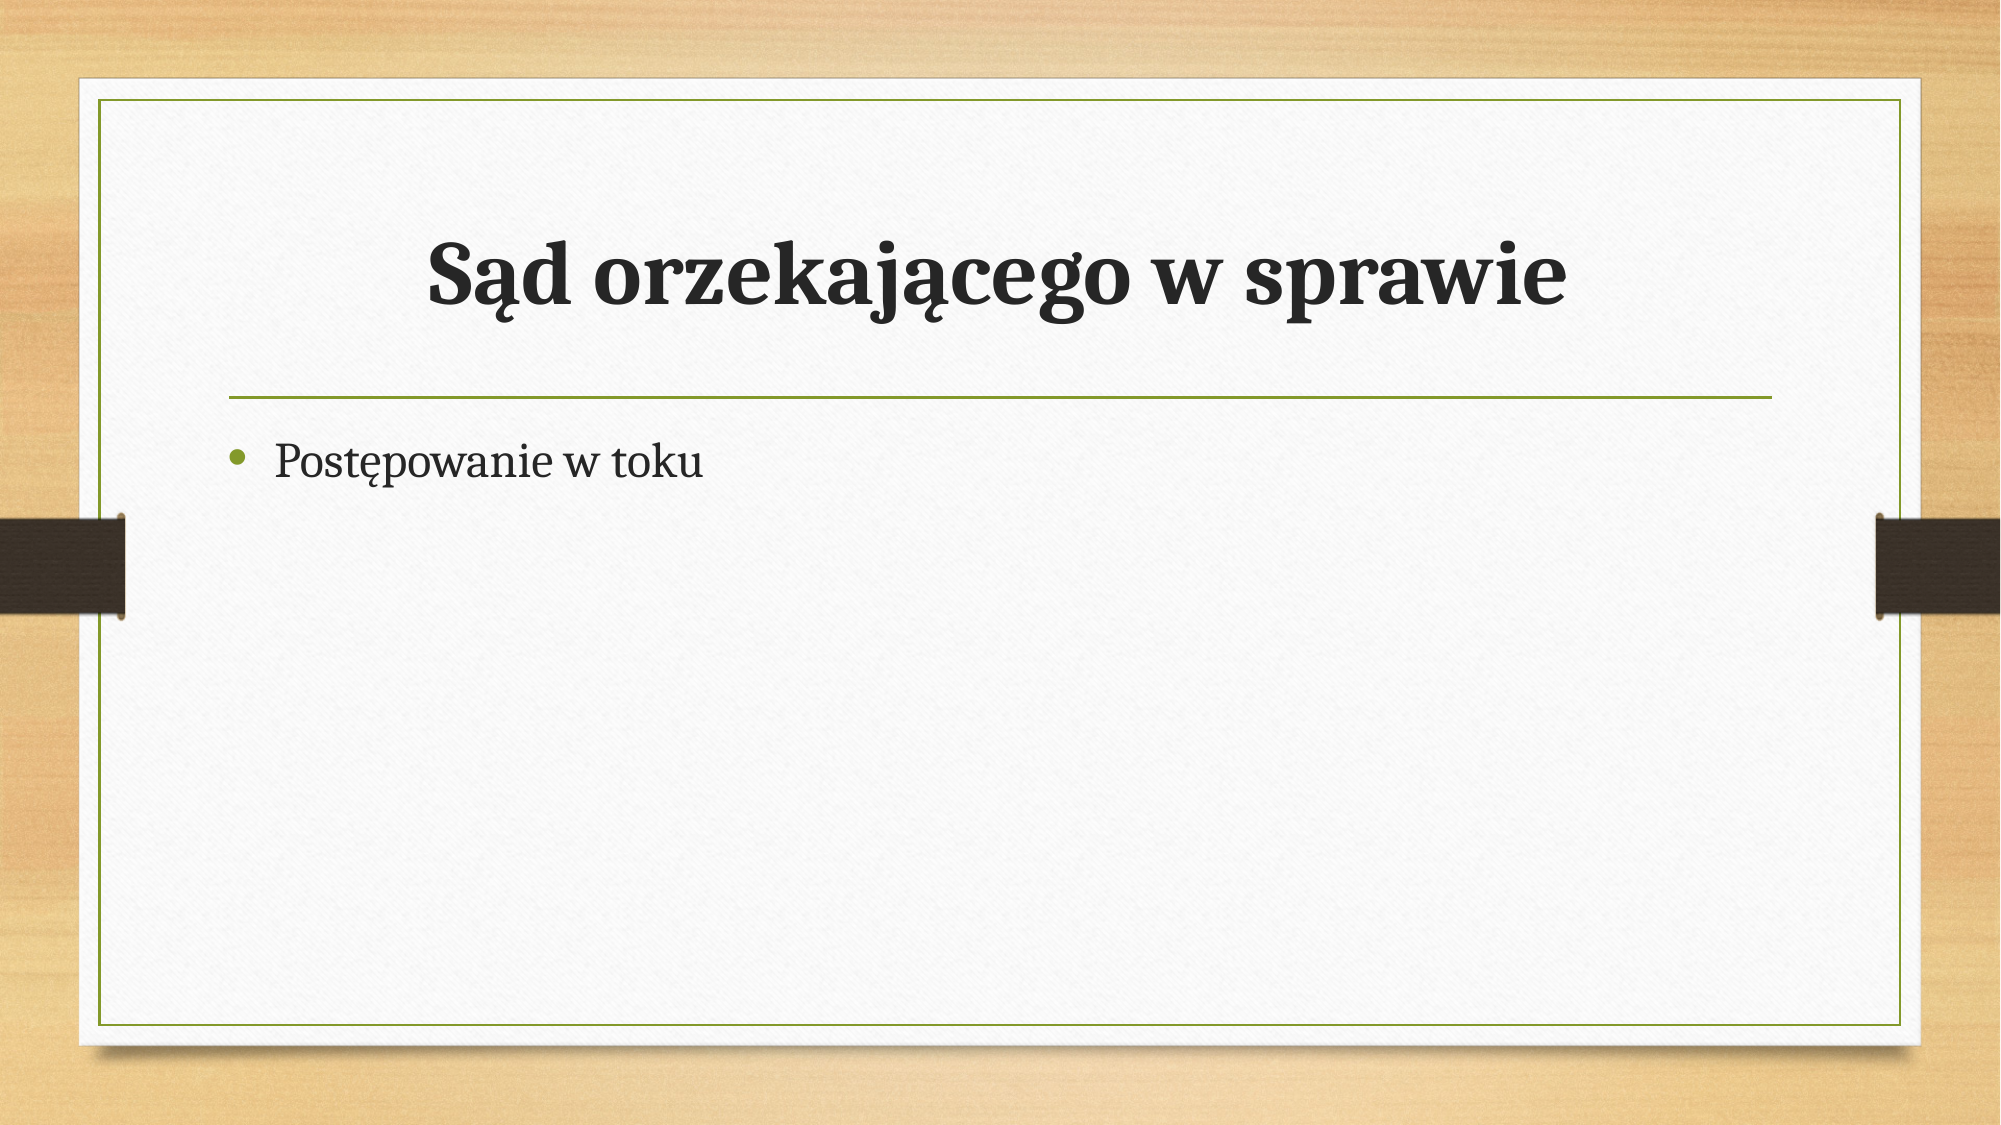

# Sąd orzekającego w sprawie
Postępowanie w toku